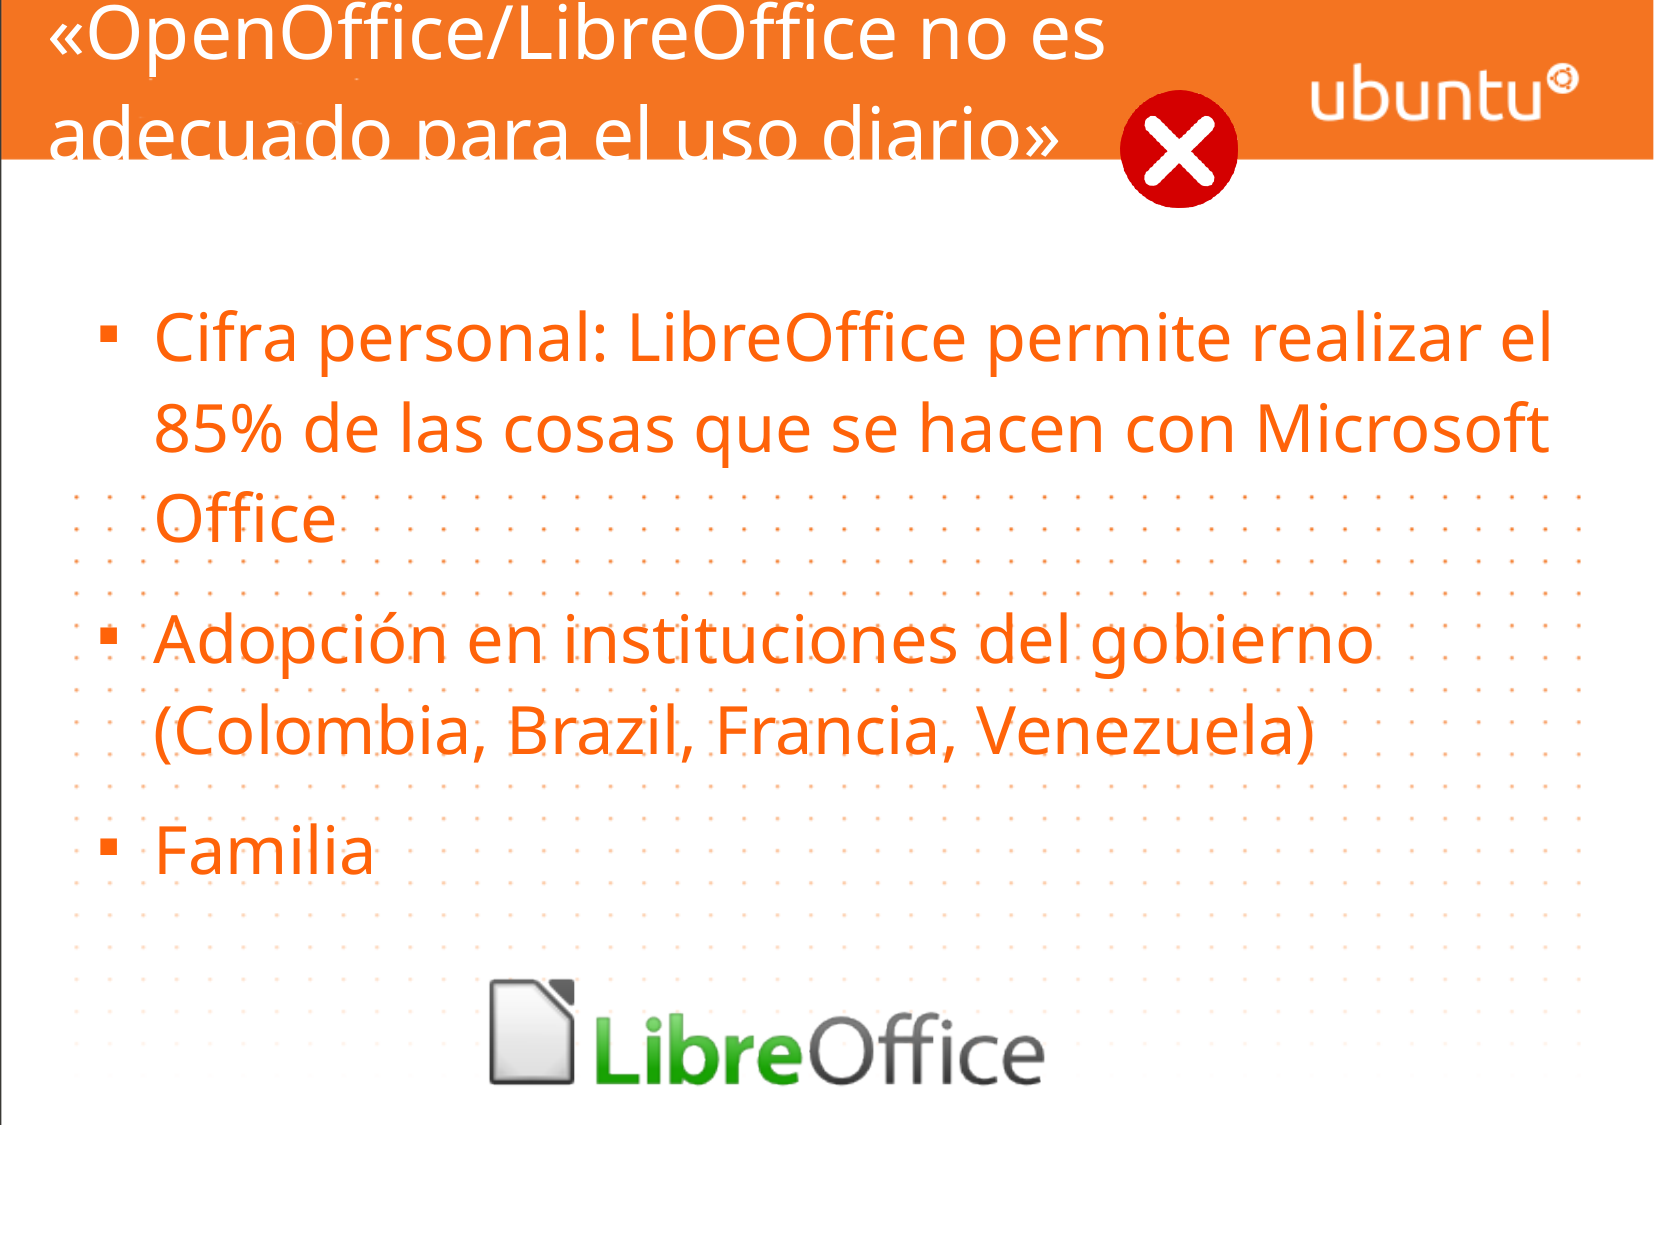

# «OpenOffice/LibreOffice no es adecuado para el uso diario»
Cifra personal: LibreOffice permite realizar el 85% de las cosas que se hacen con Microsoft Office
Adopción en instituciones del gobierno (Colombia, Brazil, Francia, Venezuela)
Familia